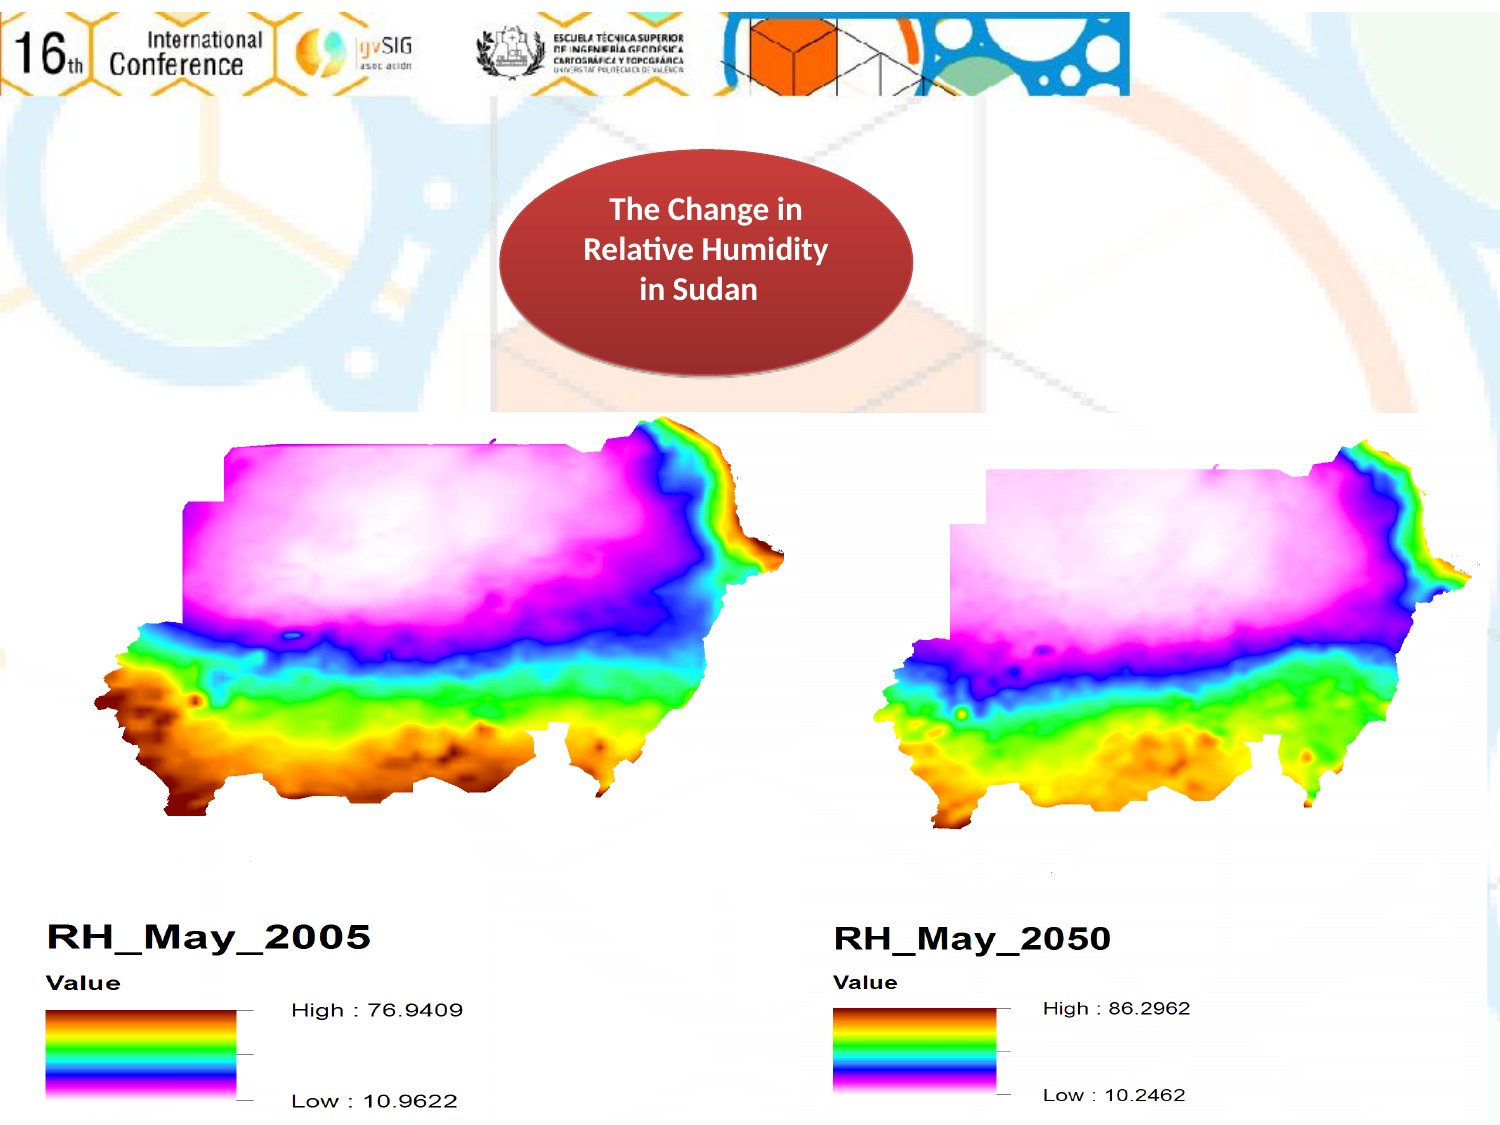

The Change in Relative Humidity in Sudan